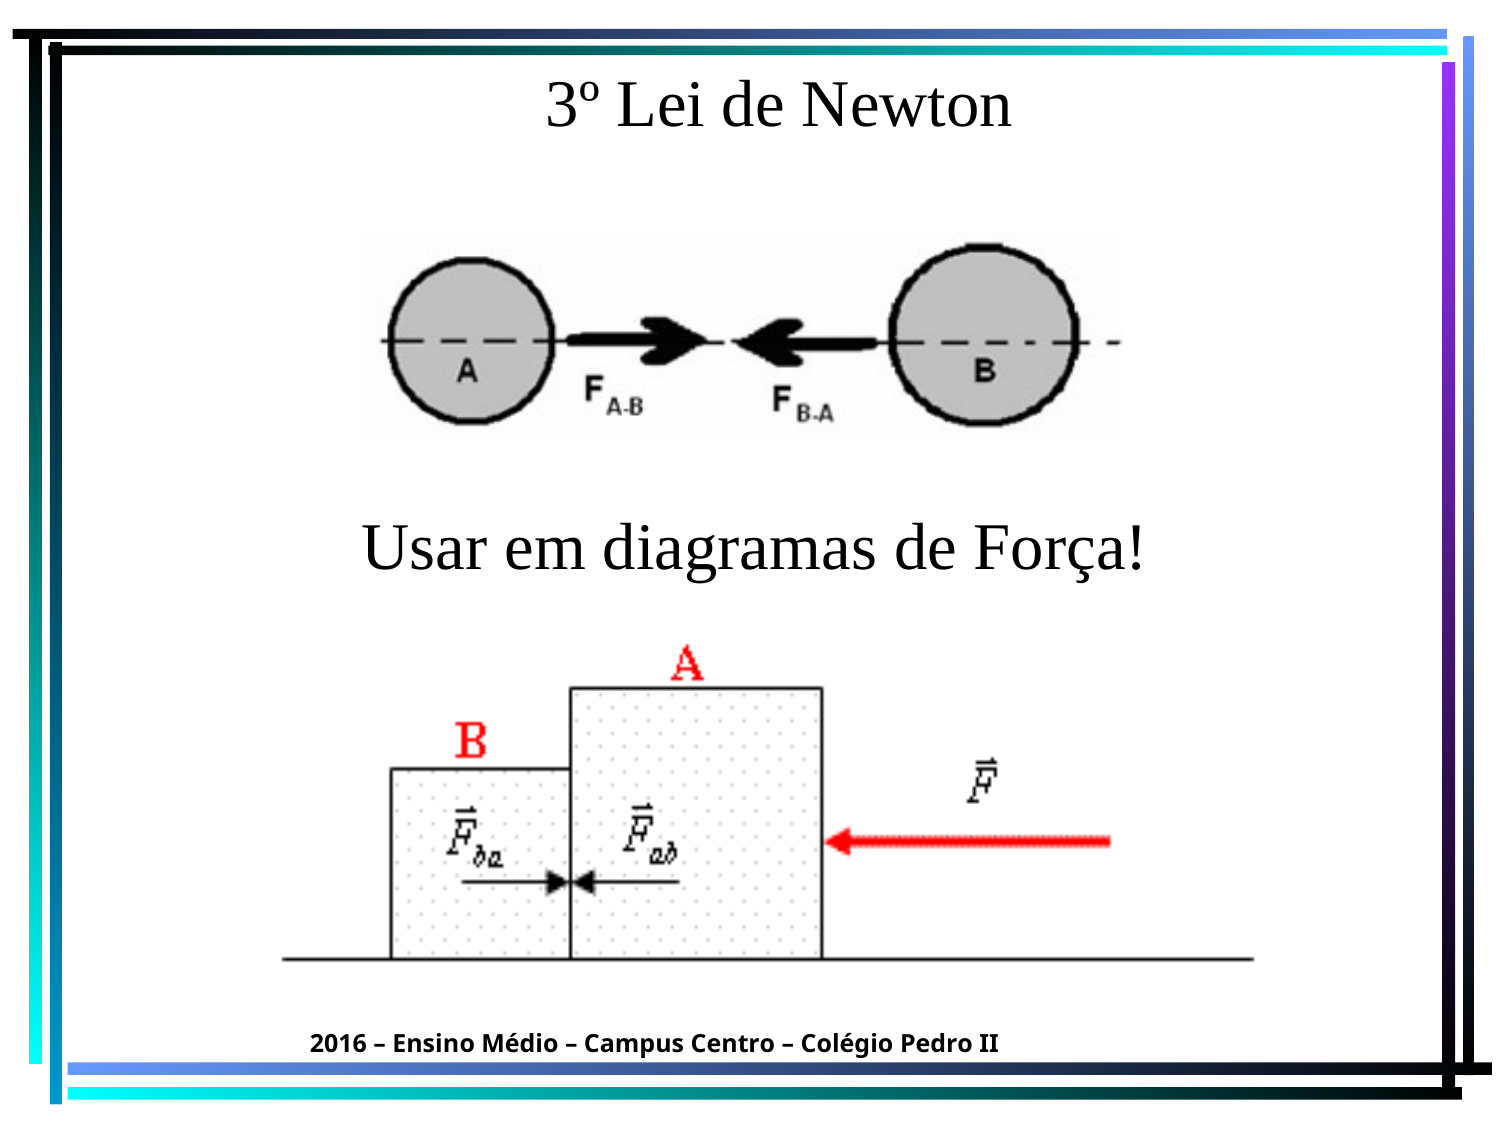

# 3º Lei de Newton
Usar em diagramas de Força!
2016 – Ensino Médio – Campus Centro – Colégio Pedro II